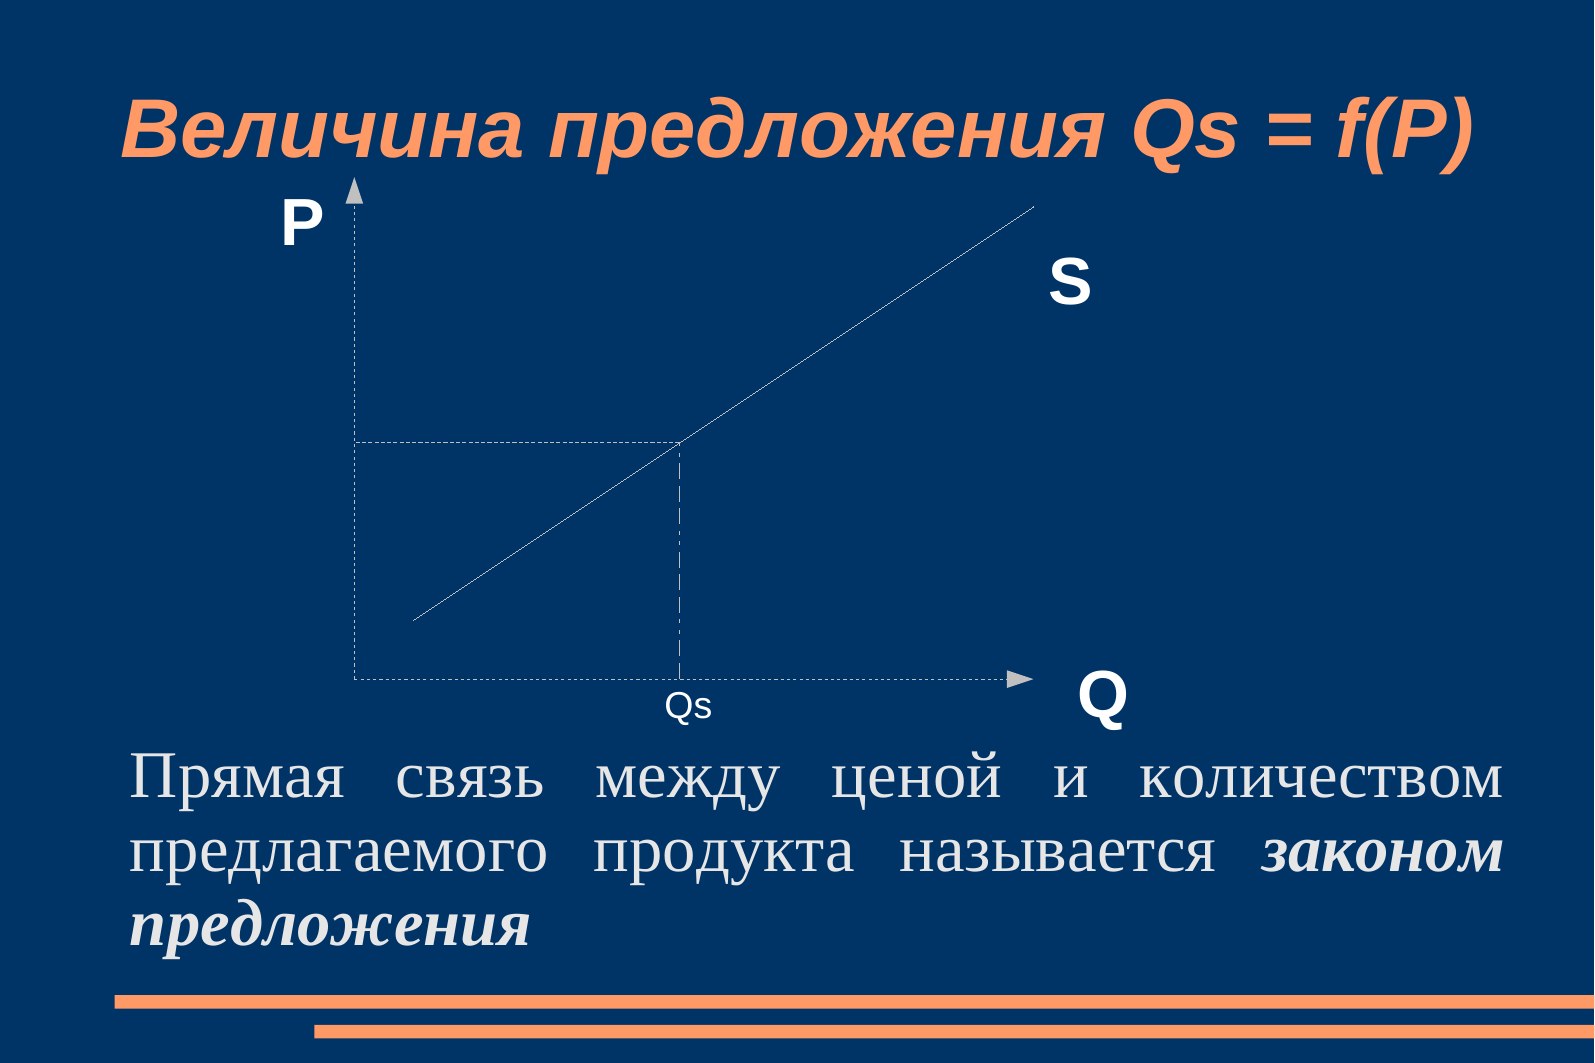

Величина предложения Qs = f(P)
P
S
Q
Qs
# Прямая связь между ценой и количеством предлагаемого продукта называется законом предложения